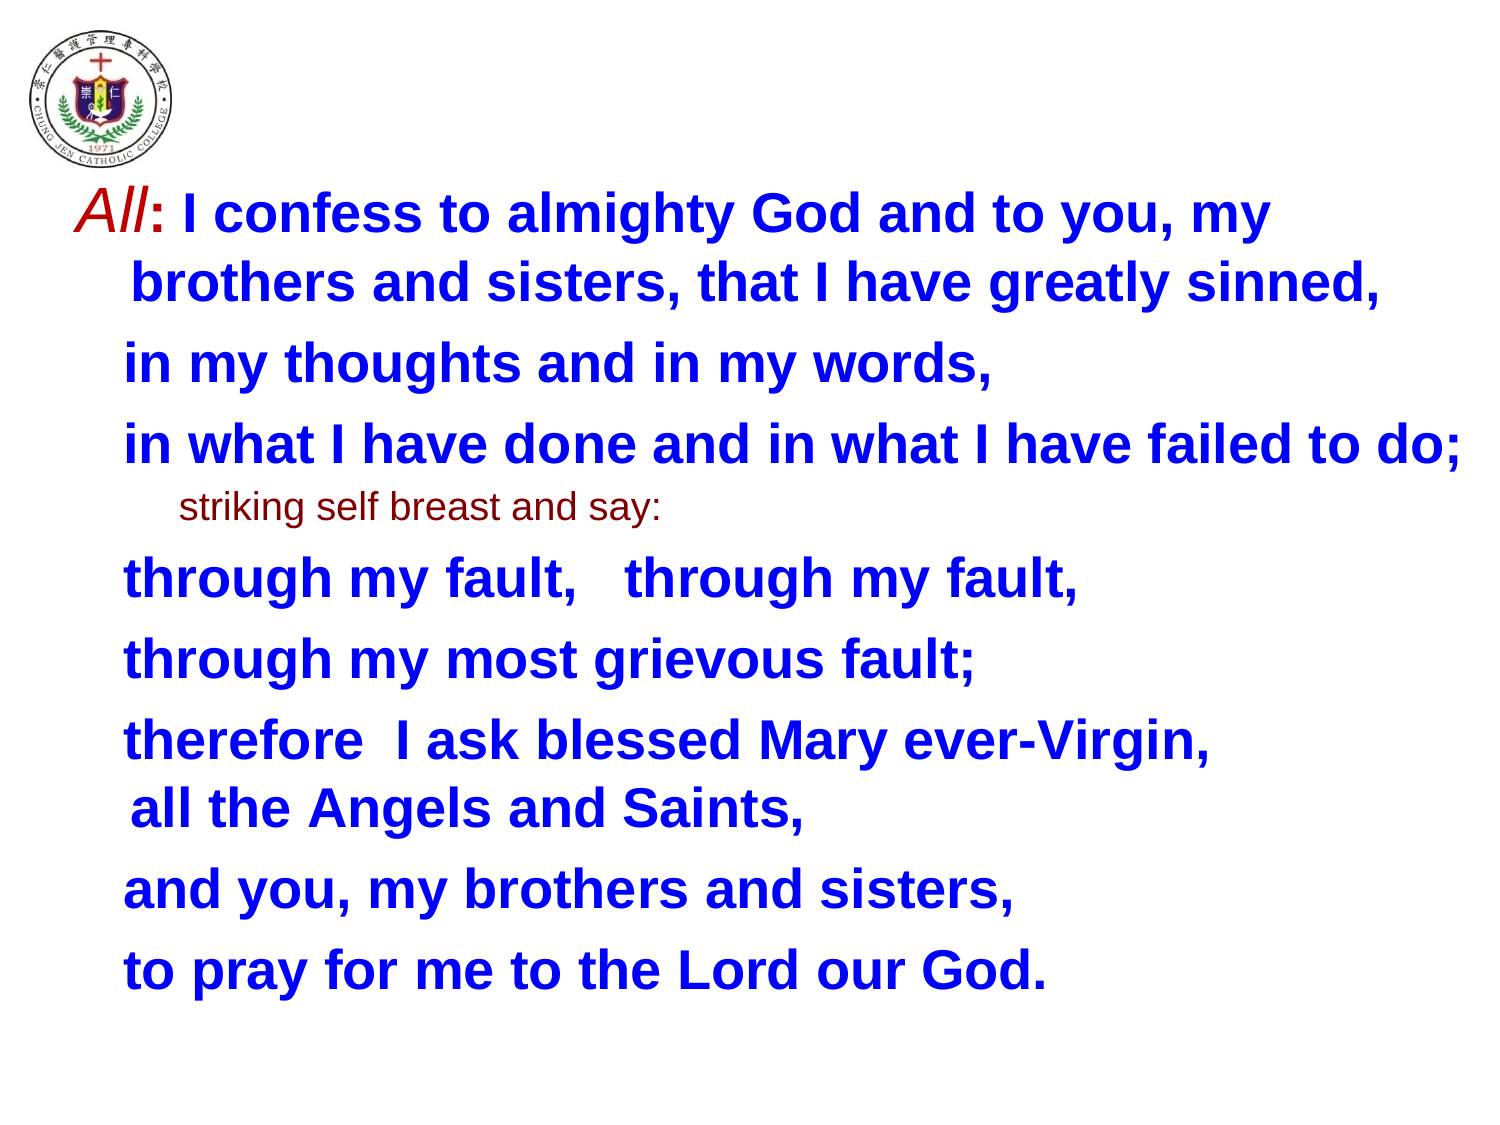

#
All: I confess to almighty God and to you, my brothers and sisters, that I have greatly sinned,
 in my thoughts and in my words,
 in what I have done and in what I have failed to do;
 striking self breast and say:
 through my fault, through my fault,
 through my most grievous fault;
 therefore I ask blessed Mary ever-Virgin,
all the Angels and Saints,
 and you, my brothers and sisters,
 to pray for me to the Lord our God.